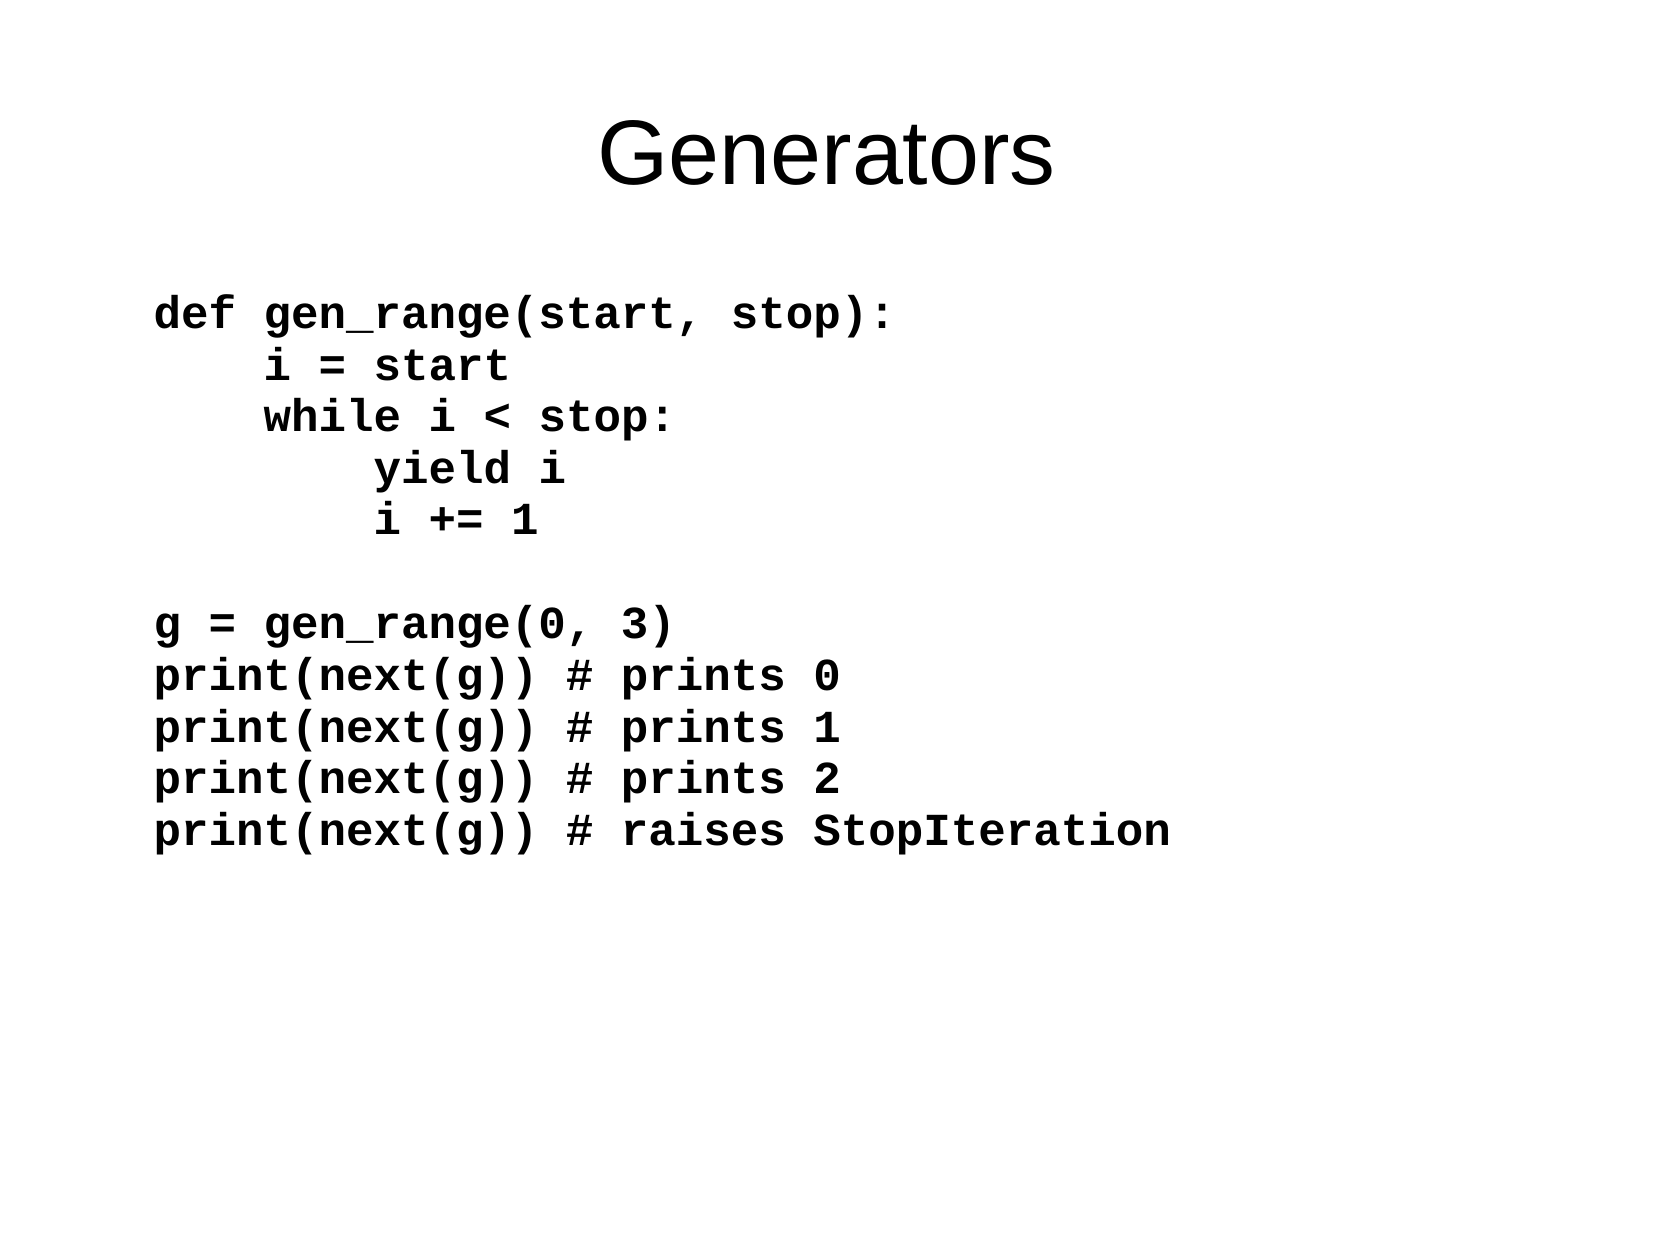

# Generators
def gen_range(start, stop):
 i = start
 while i < stop:
 yield i
 i += 1
g = gen_range(0, 3)
print(next(g)) # prints 0
print(next(g)) # prints 1
print(next(g)) # prints 2
print(next(g)) # raises StopIteration